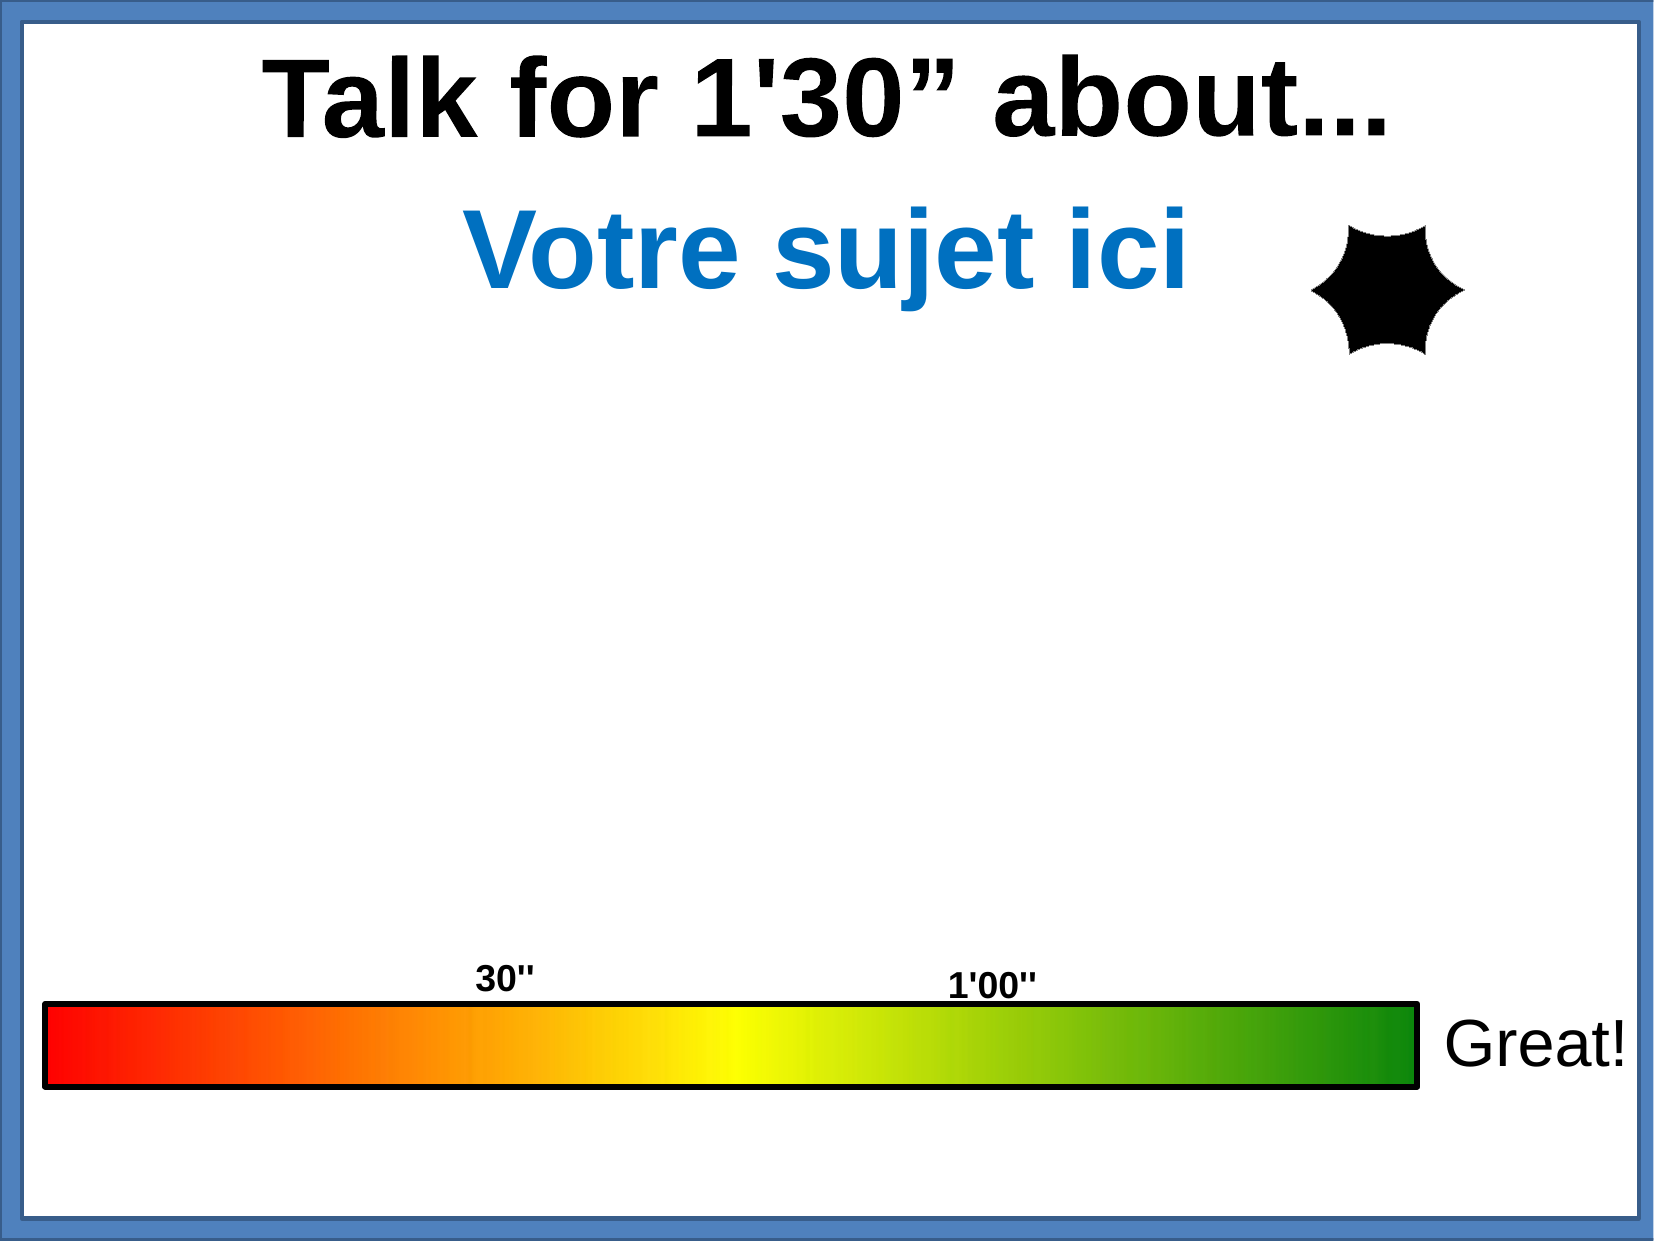

Talk for 1'30” about...
Votre sujet ici
30''
1'00''
Great!